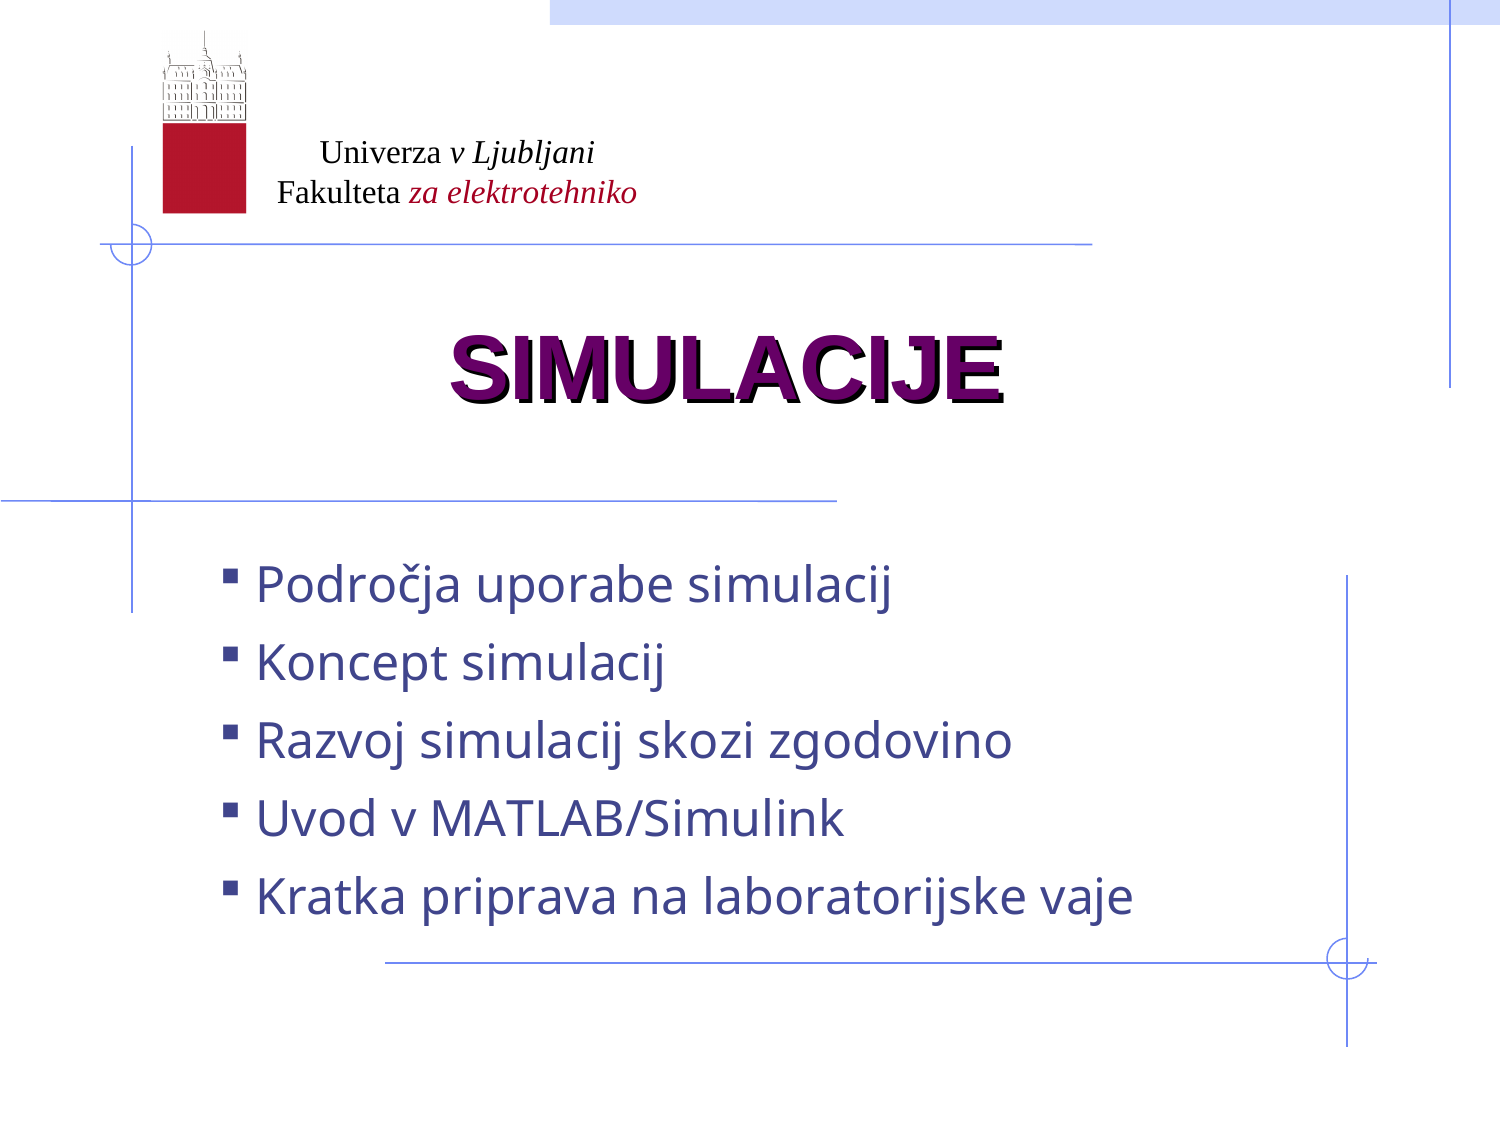

Univerza v Ljubljani
Fakulteta za elektrotehniko
# SIMULACIJE
 Področja uporabe simulacij
 Koncept simulacij
 Razvoj simulacij skozi zgodovino
 Uvod v MATLAB/Simulink
 Kratka priprava na laboratorijske vaje